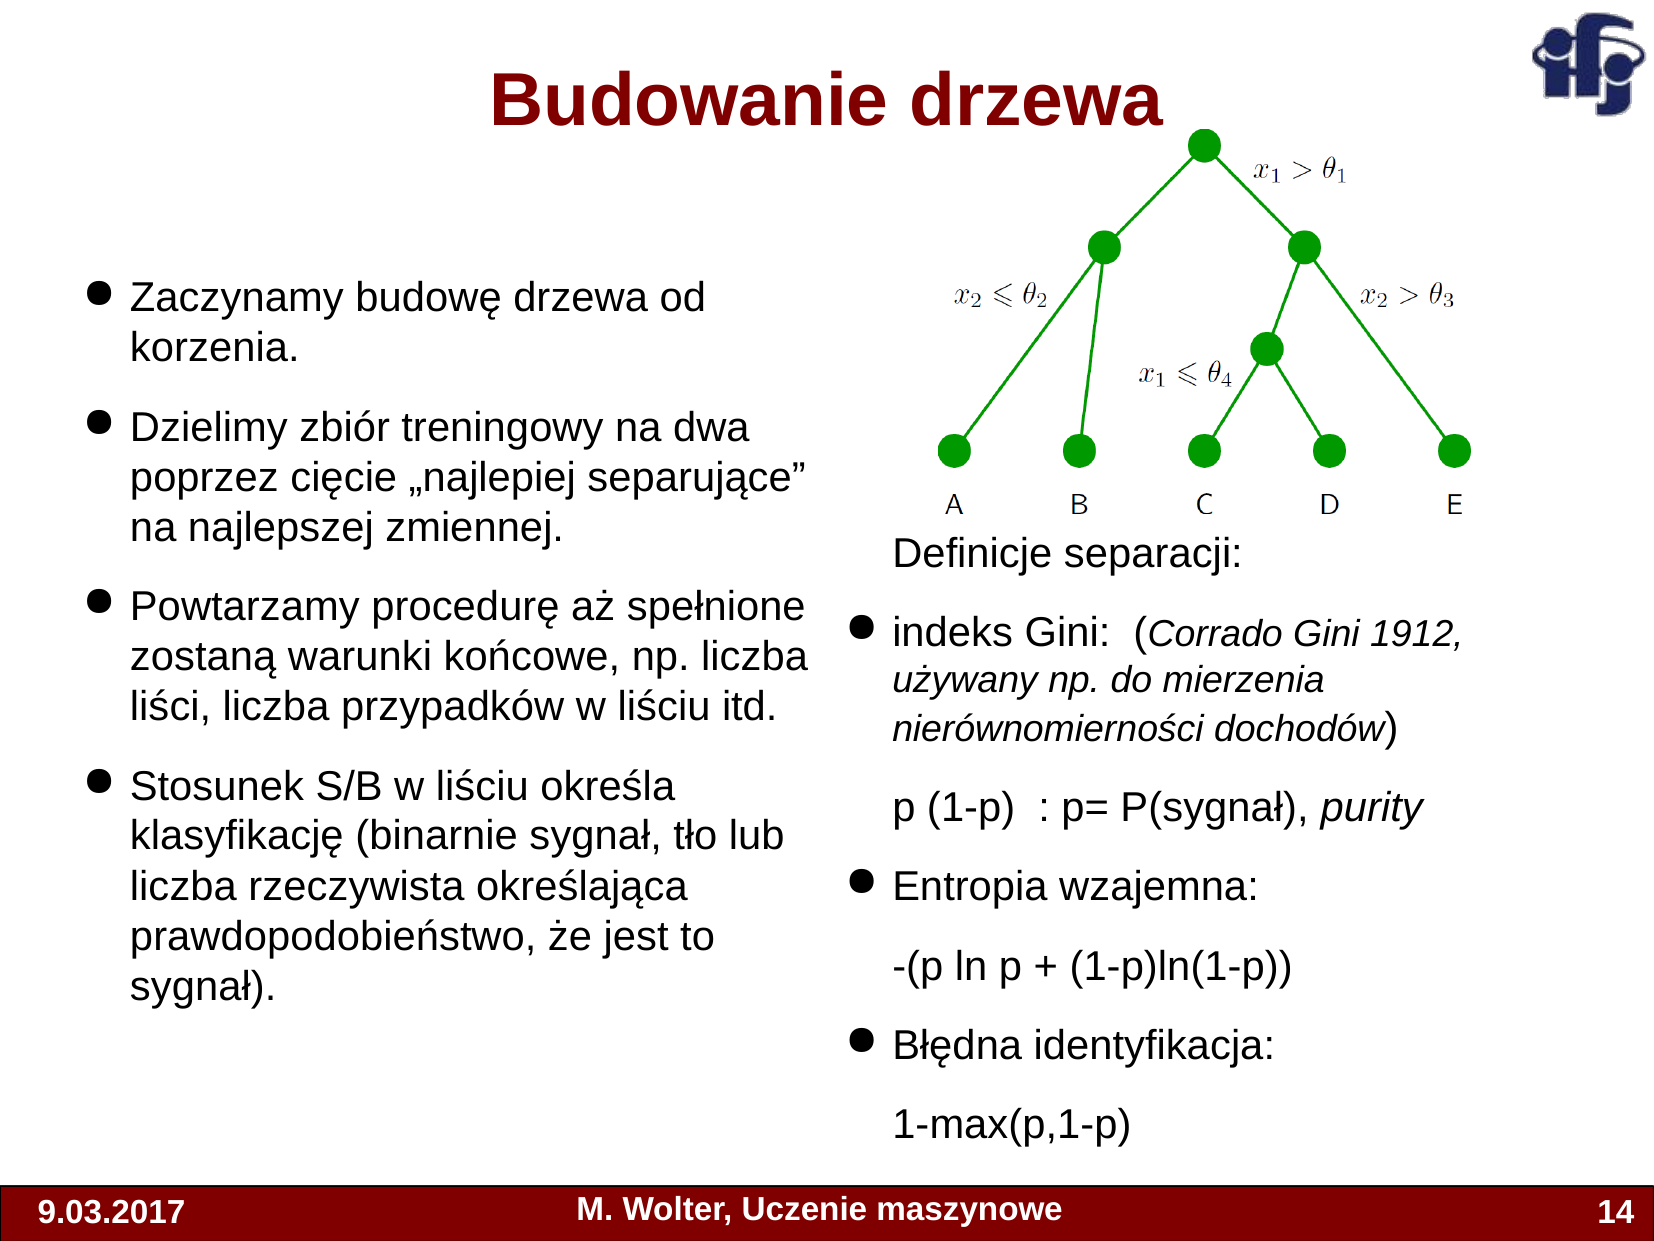

Budowanie drzewa
# Zaczynamy budowę drzewa od korzenia.
Dzielimy zbiór treningowy na dwa poprzez cięcie „najlepiej separujące” na najlepszej zmiennej.
Powtarzamy procedurę aż spełnione zostaną warunki końcowe, np. liczba liści, liczba przypadków w liściu itd.
Stosunek S/B w liściu określa klasyfikację (binarnie sygnał, tło lub liczba rzeczywista określająca prawdopodobieństwo, że jest to sygnał).
Definicje separacji:
indeks Gini: (Corrado Gini 1912, używany np. do mierzenia nierównomierności dochodów)
p (1-p) : p= P(sygnał), purity
Entropia wzajemna:
-(p ln p + (1-p)ln(1-p))
Błędna identyfikacja:
1-max(p,1-p)
9.03.2017
Machine Learning, M. Wolter